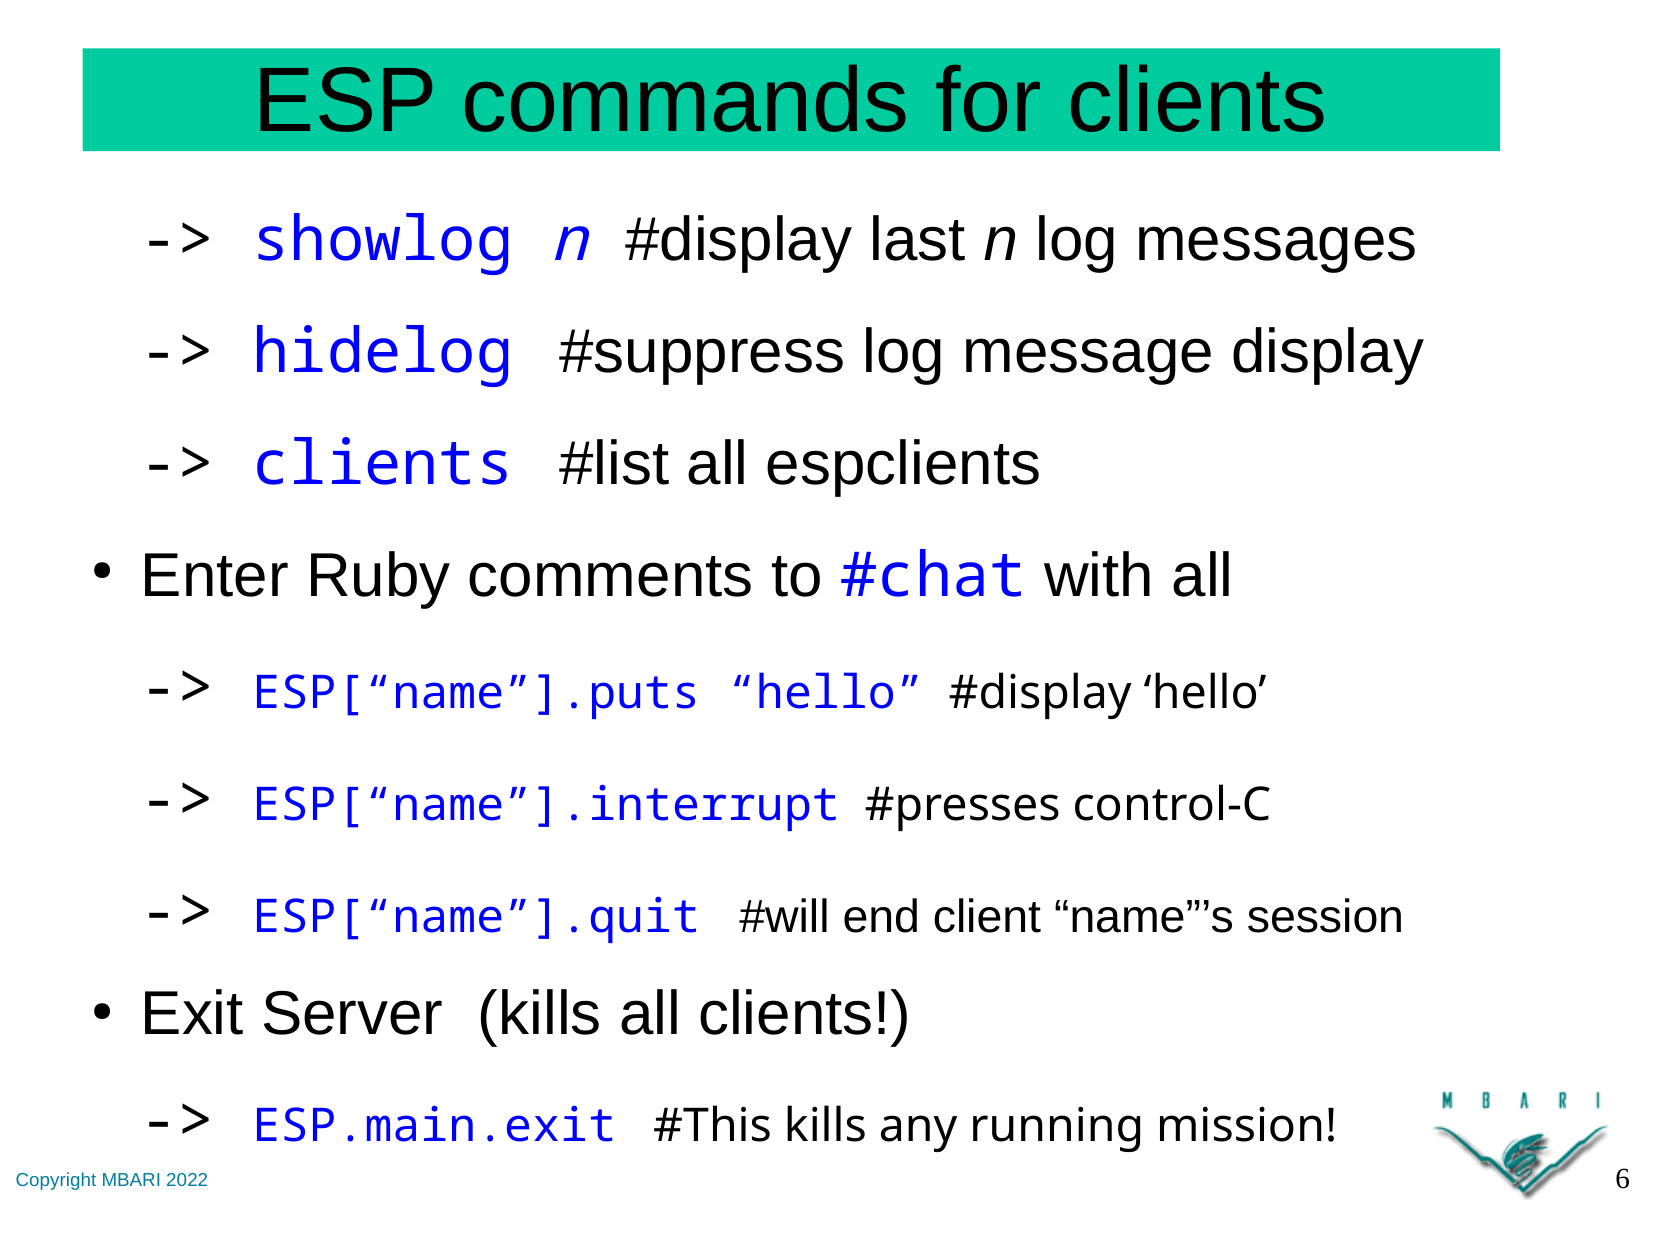

# ESP commands for clients
-> showlog n #display last n log messages
-> hidelog	#suppress log message display
-> clients	#list all espclients
Enter Ruby comments to #chat with all
-> ESP[“name”].puts “hello” #display ‘hello’
-> ESP[“name”].interrupt #presses control-C
-> ESP[“name”].quit #will end client “name”’s session
Exit Server (kills all clients!)
-> ESP.main.exit	 #This kills any running mission!